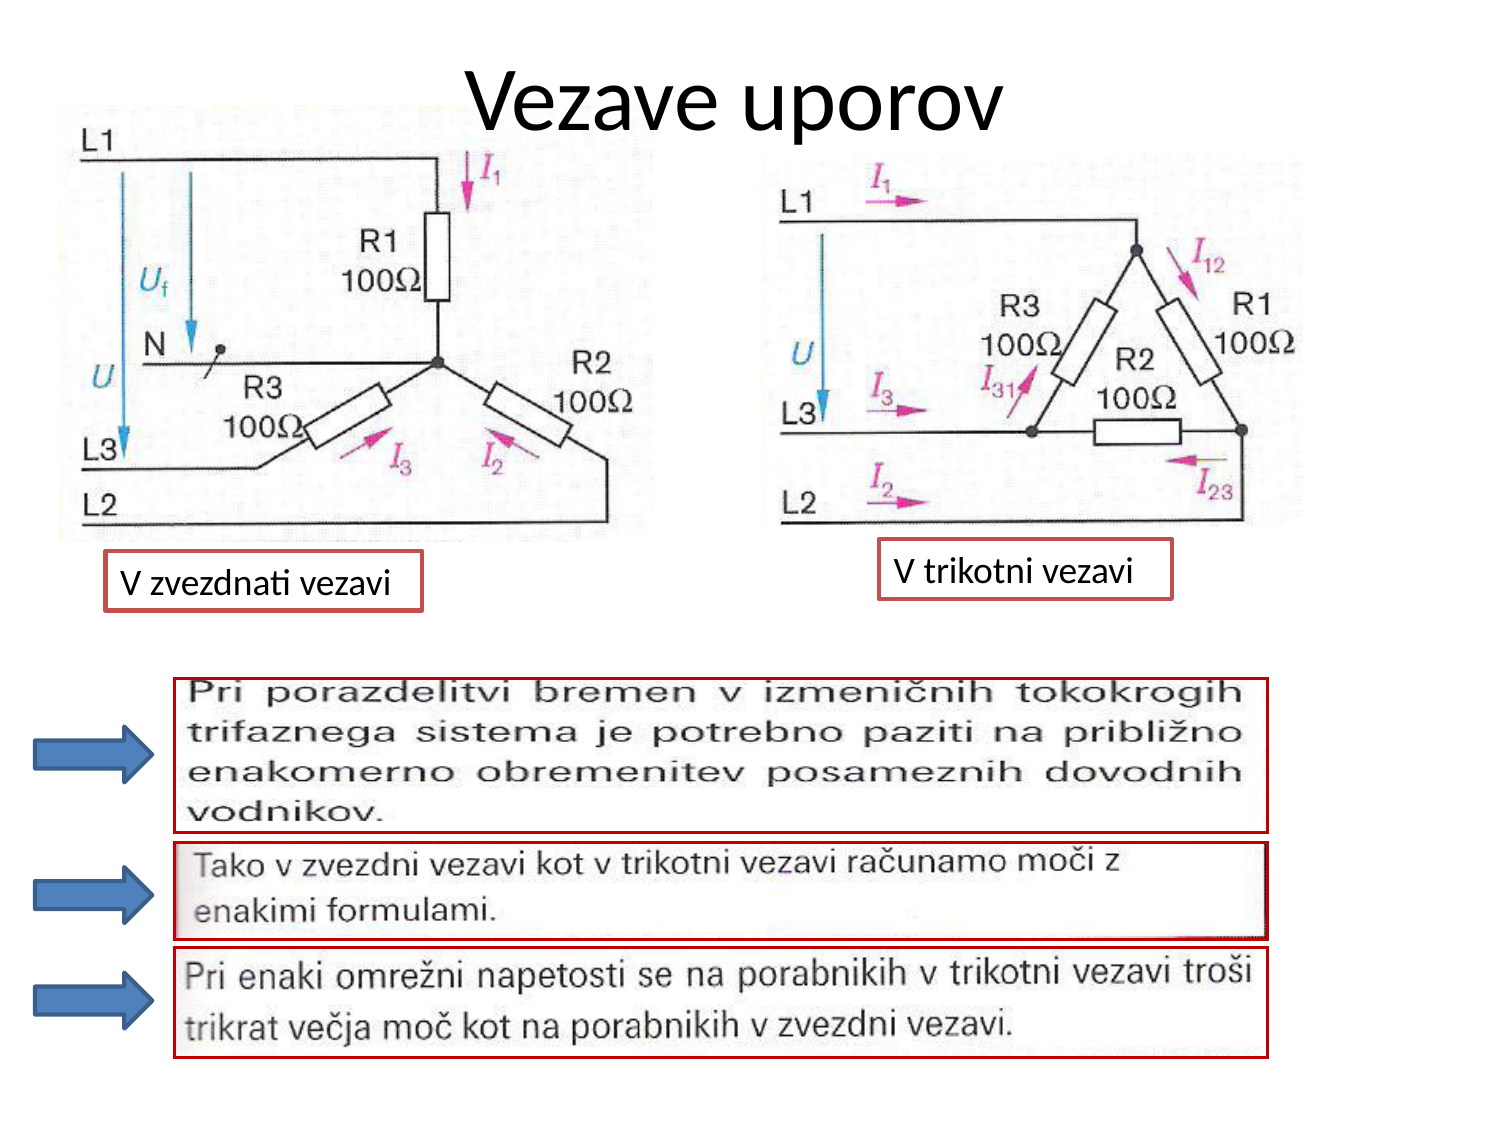

# Vezave uporov
V trikotni vezavi
V zvezdnati vezavi